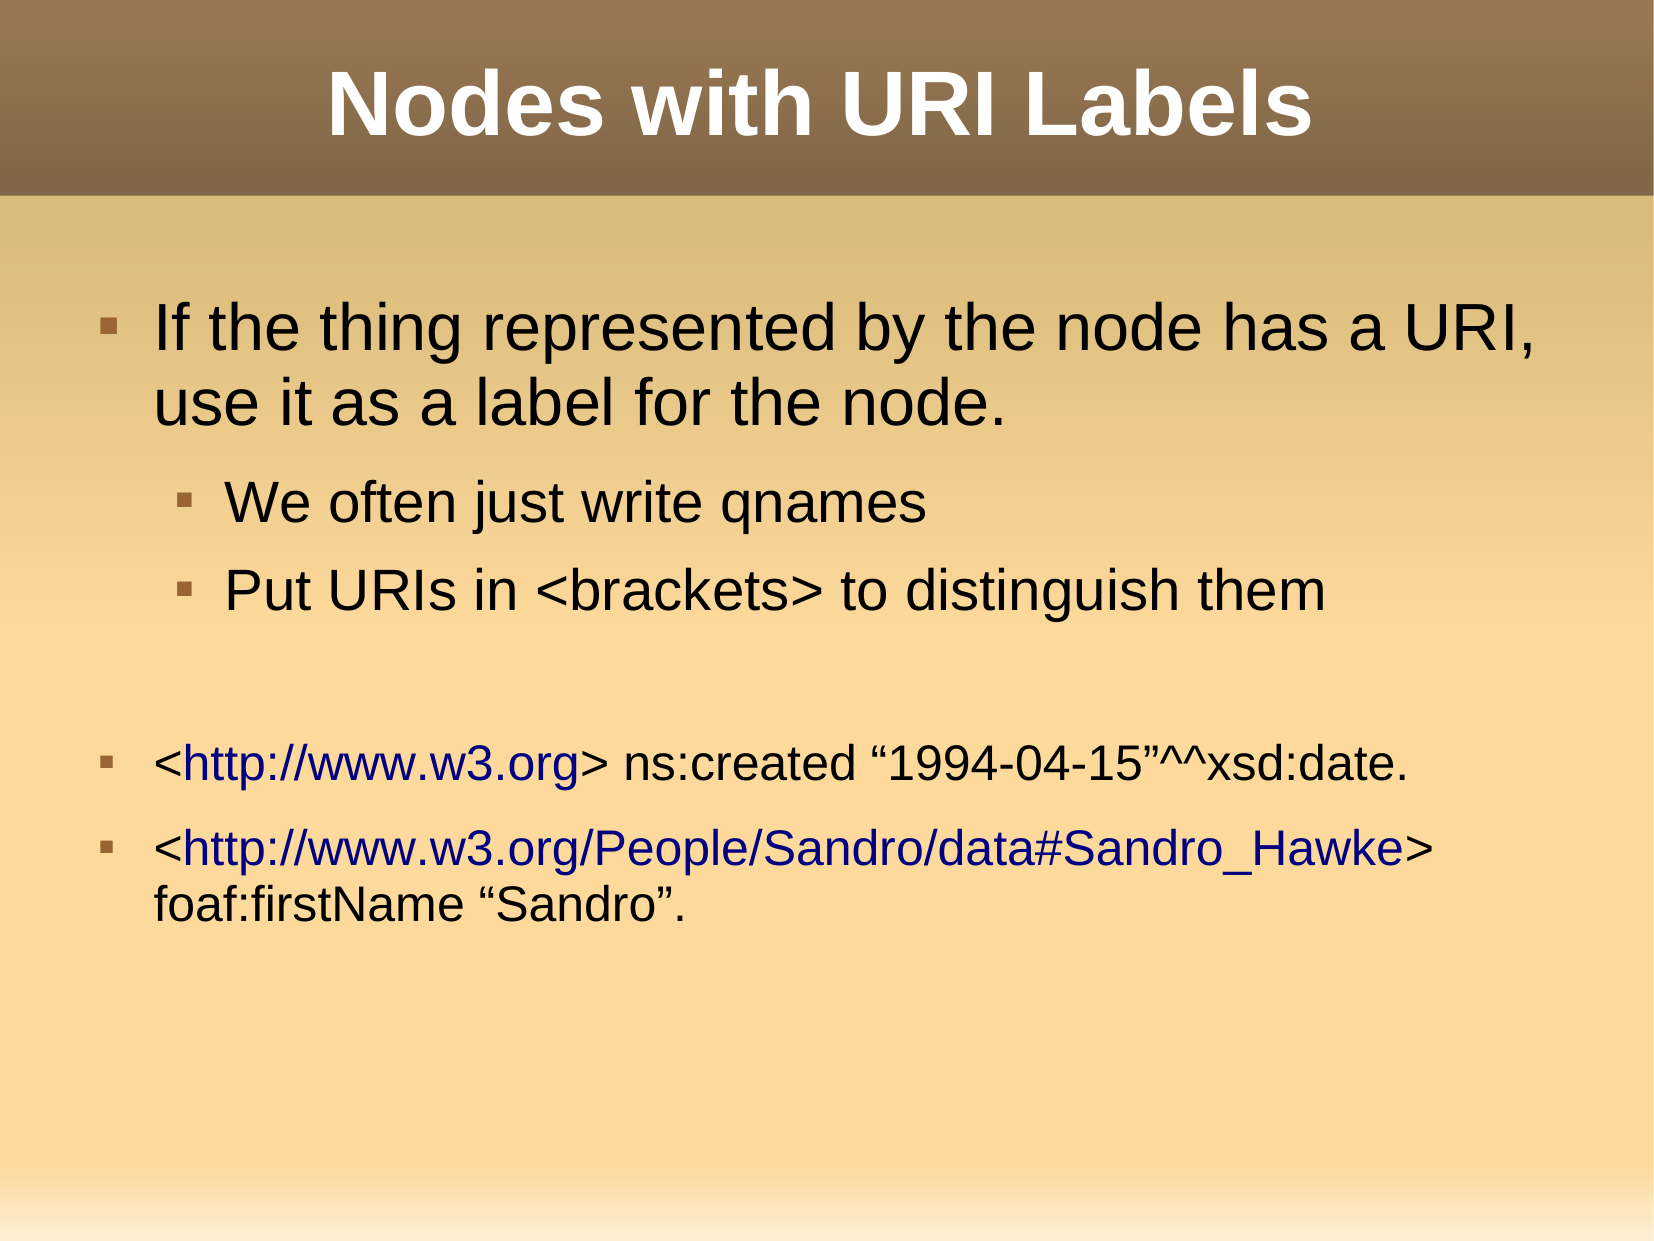

# Nodes with URI Labels
If the thing represented by the node has a URI, use it as a label for the node.
We often just write qnames
Put URIs in <brackets> to distinguish them
<http://www.w3.org> ns:created “1994-04-15”^^xsd:date.
<http://www.w3.org/People/Sandro/data#Sandro_Hawke> foaf:firstName “Sandro”.